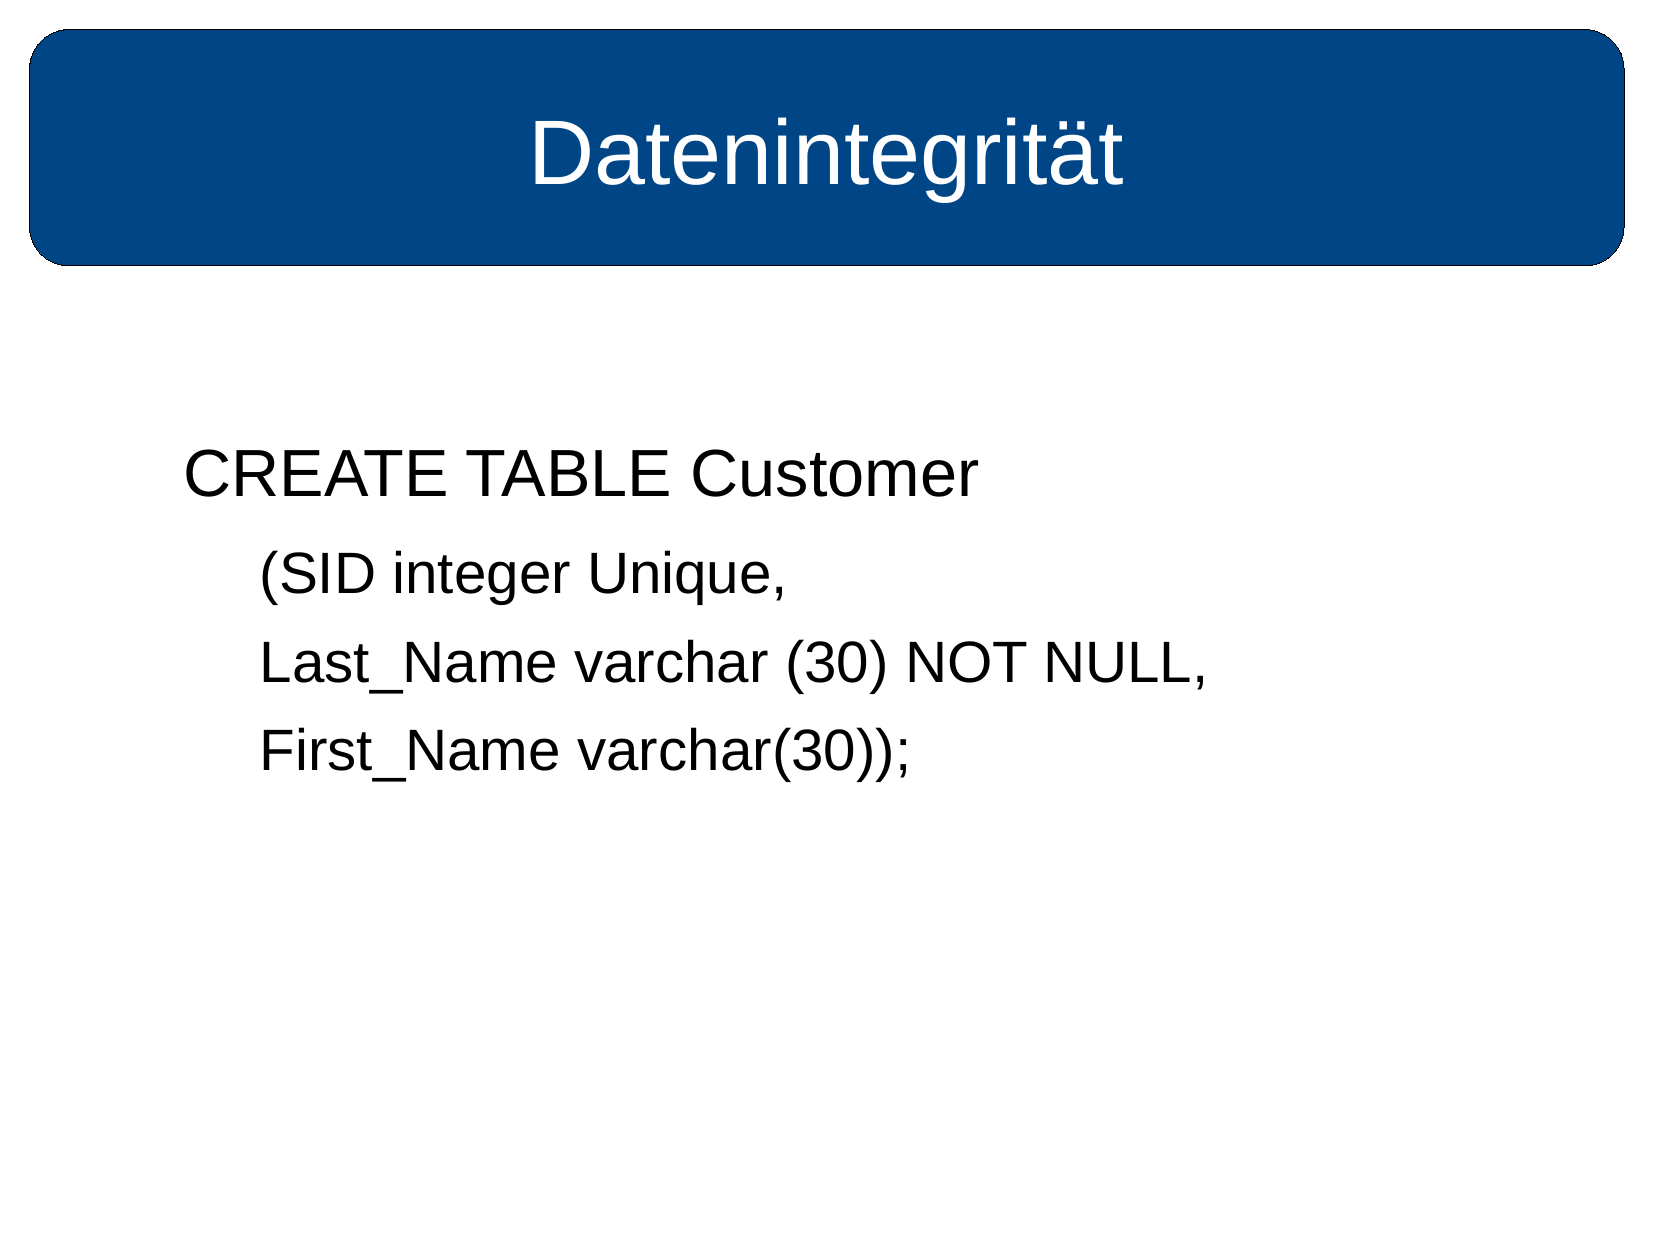

# Datenintegrität
CREATE TABLE Customer
(SID integer Unique,
Last_Name varchar (30) NOT NULL,
First_Name varchar(30));